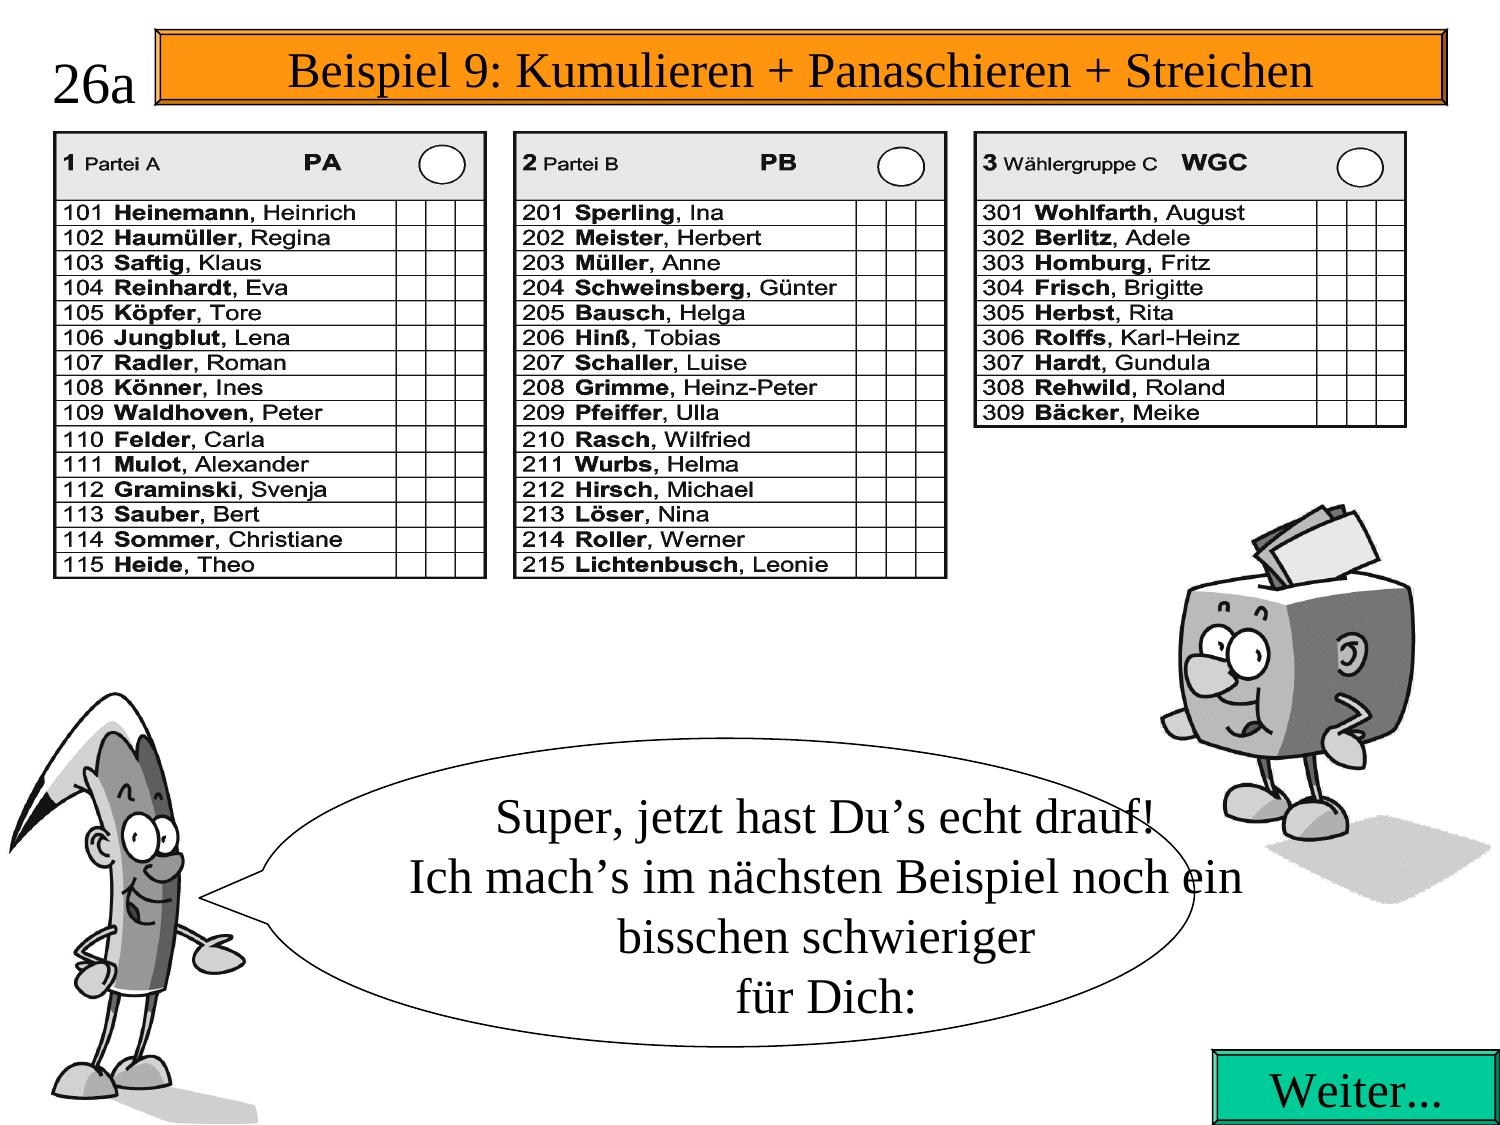

Beispiel 9: Kumulieren + Panaschieren + Streichen
26a
Super, jetzt hast Du’s echt drauf!
 Ich mach’s im nächsten Beispiel noch ein
bisschen schwieriger
für Dich:
Weiter...